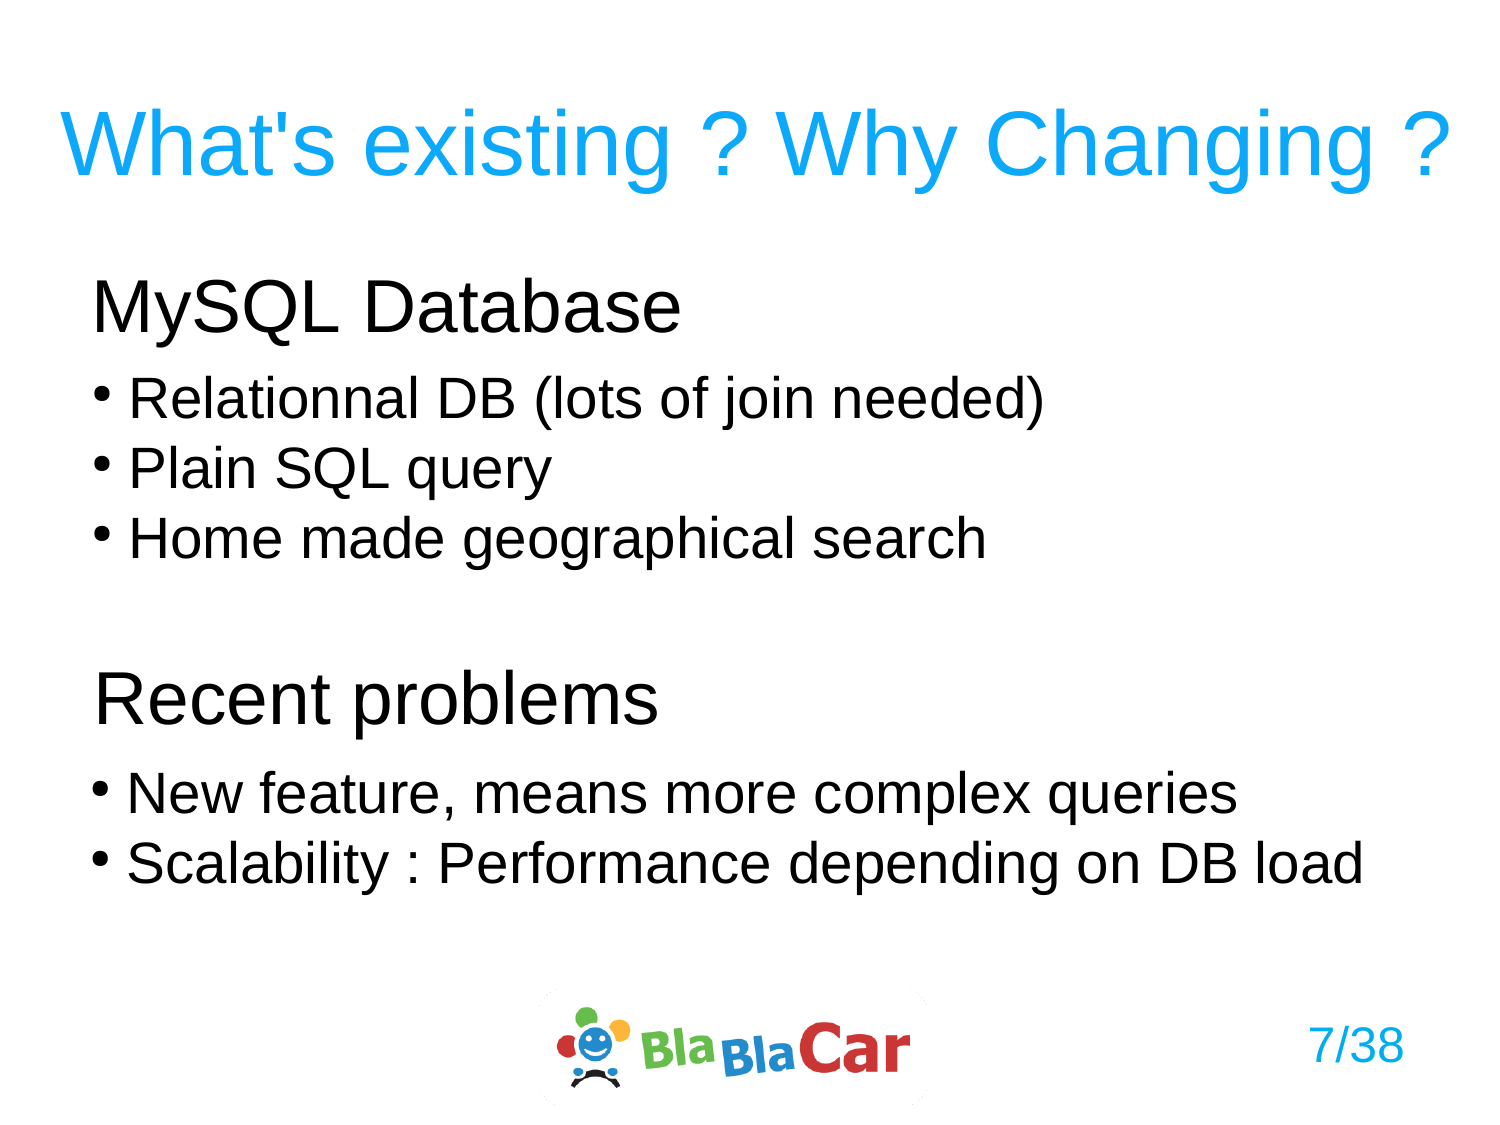

# What's existing ? Why Changing ?
MySQL Database
 Relationnal DB (lots of join needed)
 Plain SQL query
 Home made geographical search
Recent problems
 New feature, means more complex queries
 Scalability : Performance depending on DB load